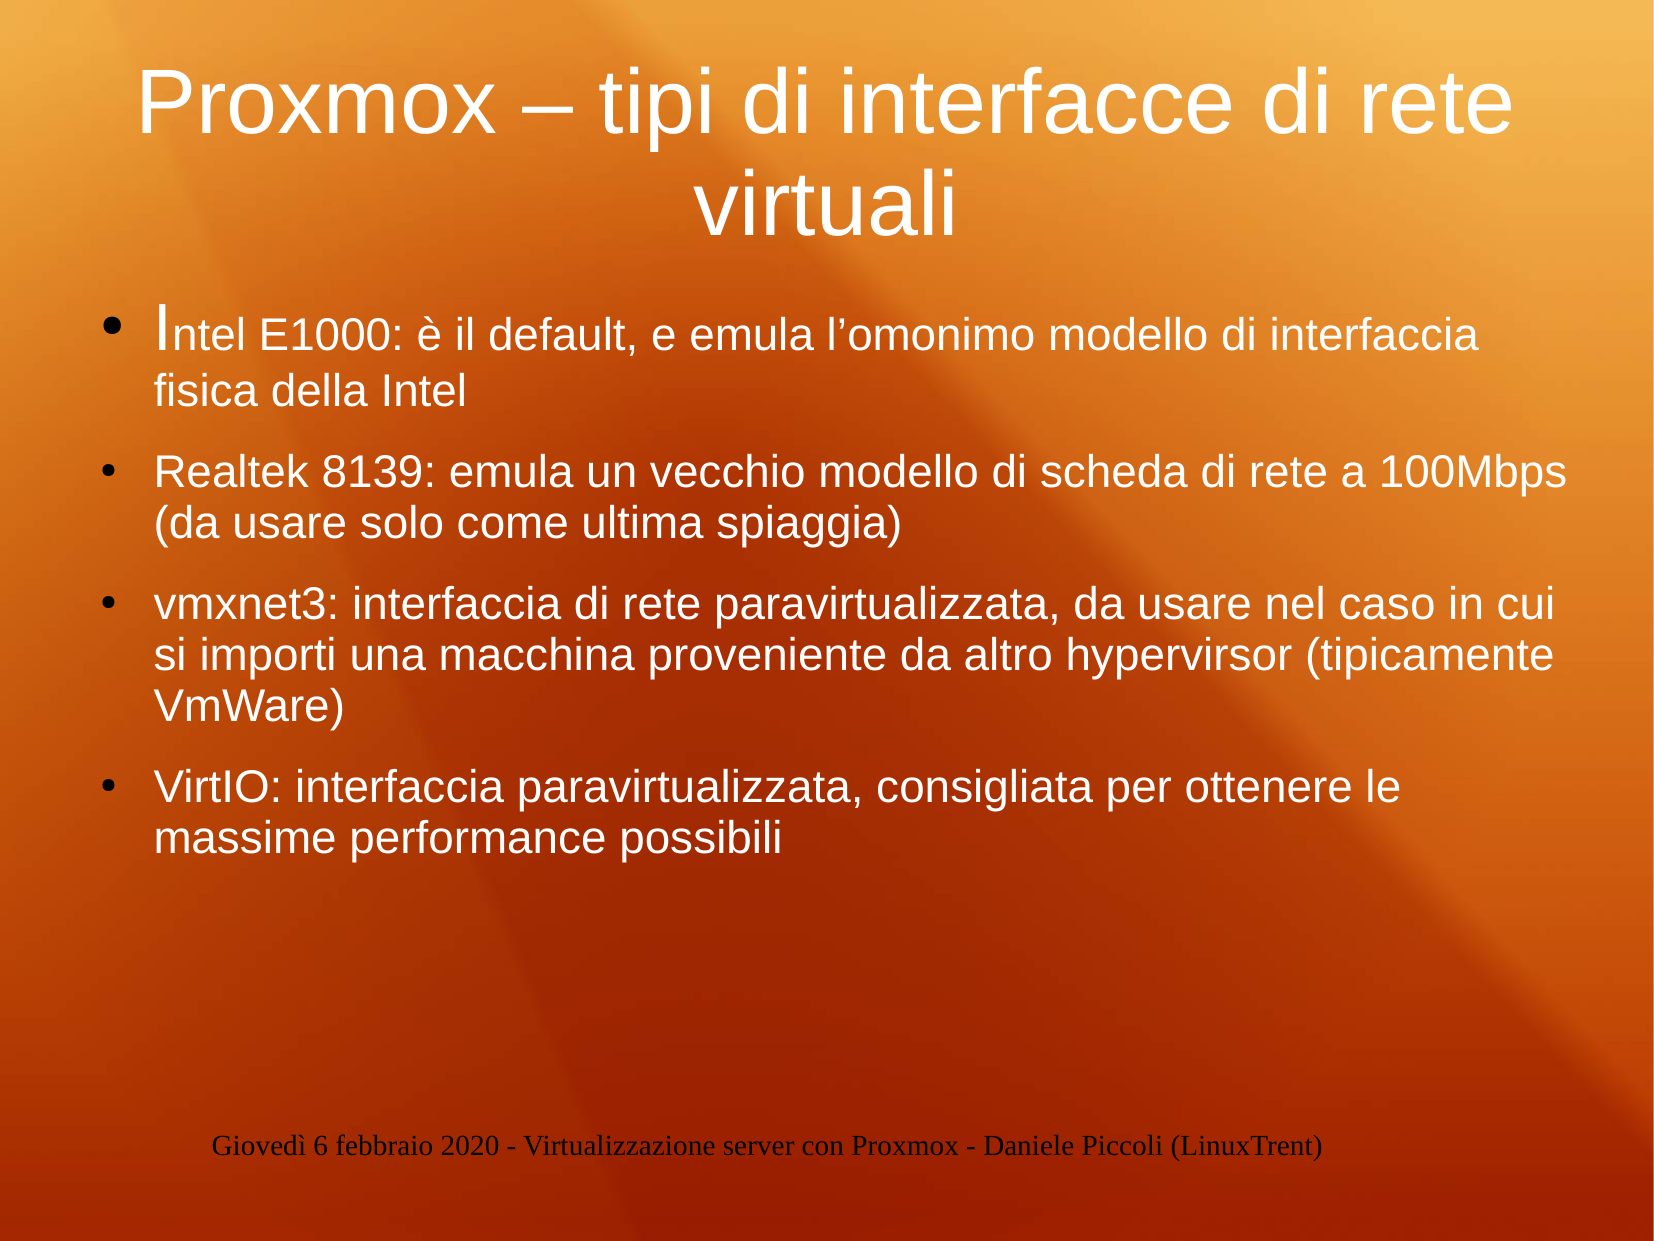

# Proxmox – tipi di interfacce di rete virtuali
Intel E1000: è il default, e emula l’omonimo modello di interfaccia fisica della Intel
Realtek 8139: emula un vecchio modello di scheda di rete a 100Mbps (da usare solo come ultima spiaggia)
vmxnet3: interfaccia di rete paravirtualizzata, da usare nel caso in cui si importi una macchina proveniente da altro hypervirsor (tipicamente VmWare)
VirtIO: interfaccia paravirtualizzata, consigliata per ottenere le massime performance possibili
Giovedì 6 febbraio 2020 - Virtualizzazione server con Proxmox - Daniele Piccoli (LinuxTrent)